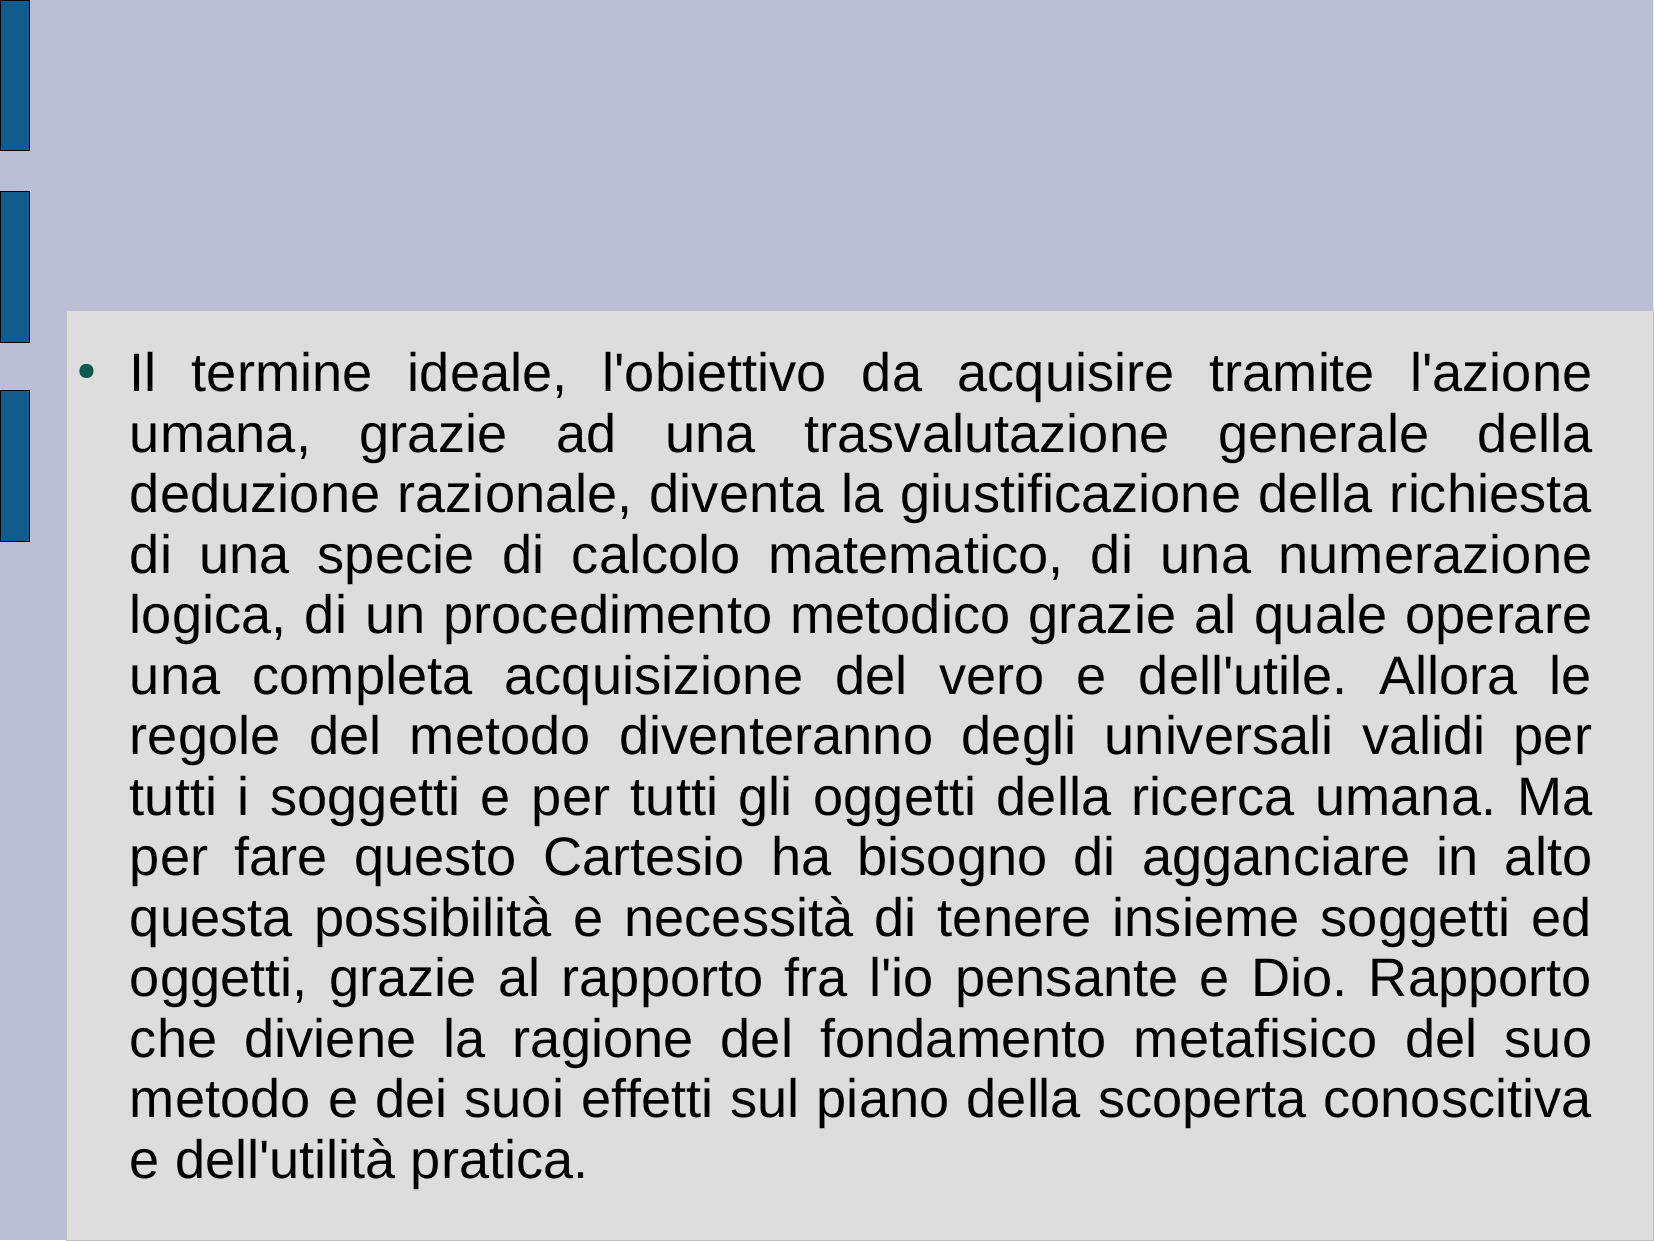

#
Il termine ideale, l'obiettivo da acquisire tramite l'azione umana, grazie ad una trasvalutazione generale della deduzione razionale, diventa la giustificazione della richiesta di una specie di calcolo matematico, di una numerazione logica, di un procedimento metodico grazie al quale operare una completa acquisizione del vero e dell'utile. Allora le regole del metodo diventeranno degli universali validi per tutti i soggetti e per tutti gli oggetti della ricerca umana. Ma per fare questo Cartesio ha bisogno di agganciare in alto questa possibilità e necessità di tenere insieme soggetti ed oggetti, grazie al rapporto fra l'io pensante e Dio. Rapporto che diviene la ragione del fondamento metafisico del suo metodo e dei suoi effetti sul piano della scoperta conoscitiva e dell'utilità pratica.